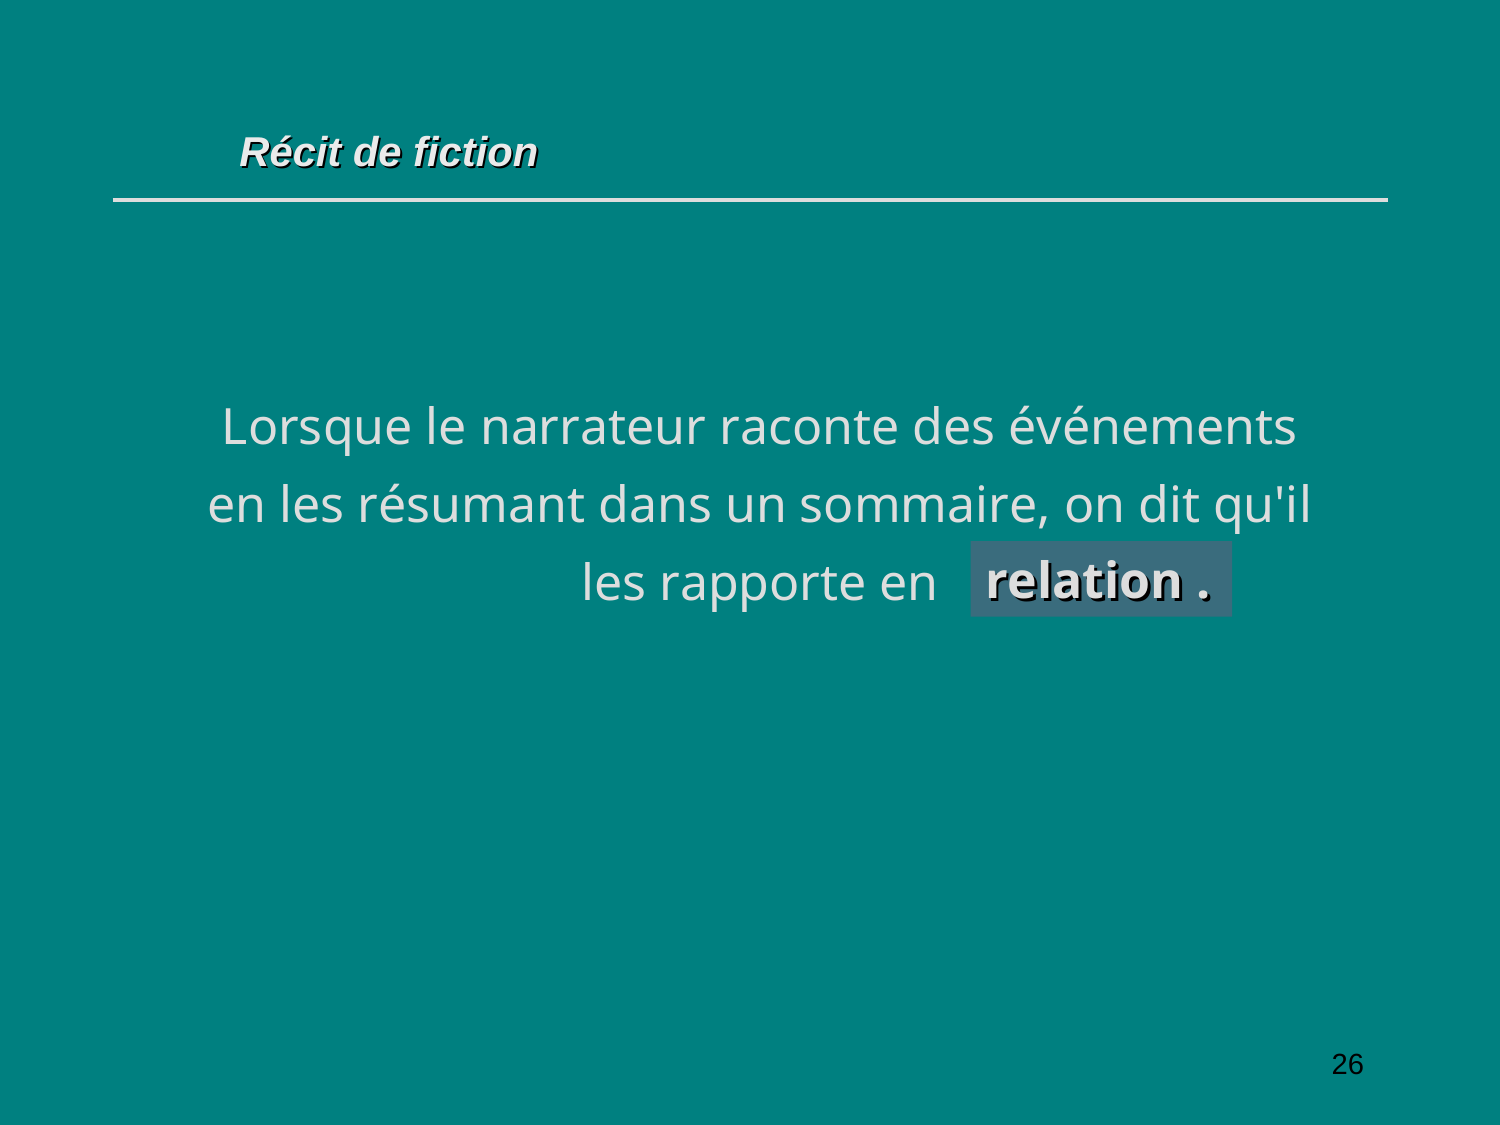

Récit de fiction
Lorsque le narrateur raconte des événements en les résumant dans un sommaire, on dit qu'il les rapporte en
relation .
26